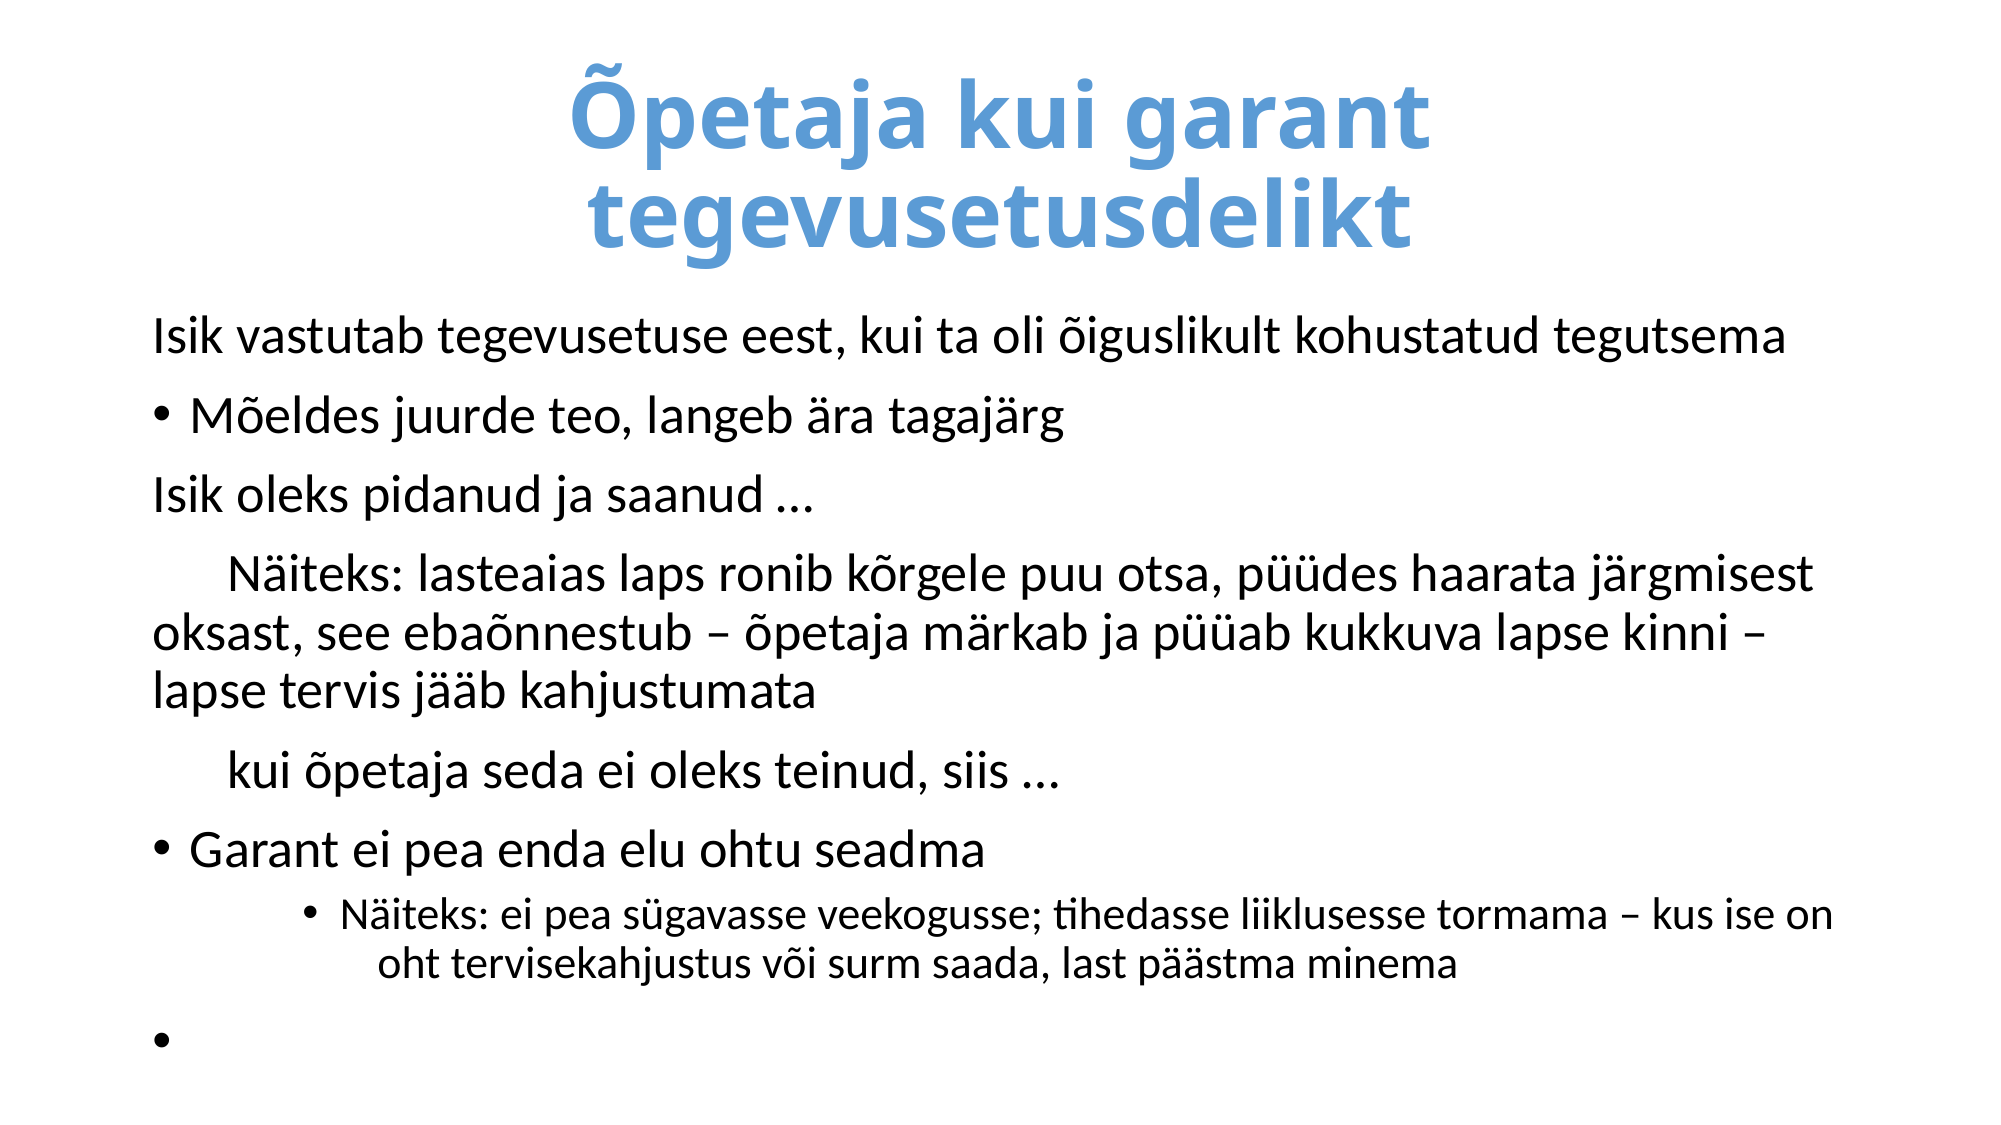

# Õpetaja kui garant tegevusetusdelikt
Isik vastutab tegevusetuse eest, kui ta oli õiguslikult kohustatud tegutsema
Mõeldes juurde teo, langeb ära tagajärg
Isik oleks pidanud ja saanud …
	Näiteks: lasteaias laps ronib kõrgele puu otsa, püüdes haarata järgmisest oksast, see ebaõnnestub – õpetaja märkab ja püüab kukkuva lapse kinni – lapse tervis jääb kahjustumata
	kui õpetaja seda ei oleks teinud, siis …
Garant ei pea enda elu ohtu seadma
Näiteks: ei pea sügavasse veekogusse; tihedasse liiklusesse tormama – kus ise on oht tervisekahjustus või surm saada, last päästma minema